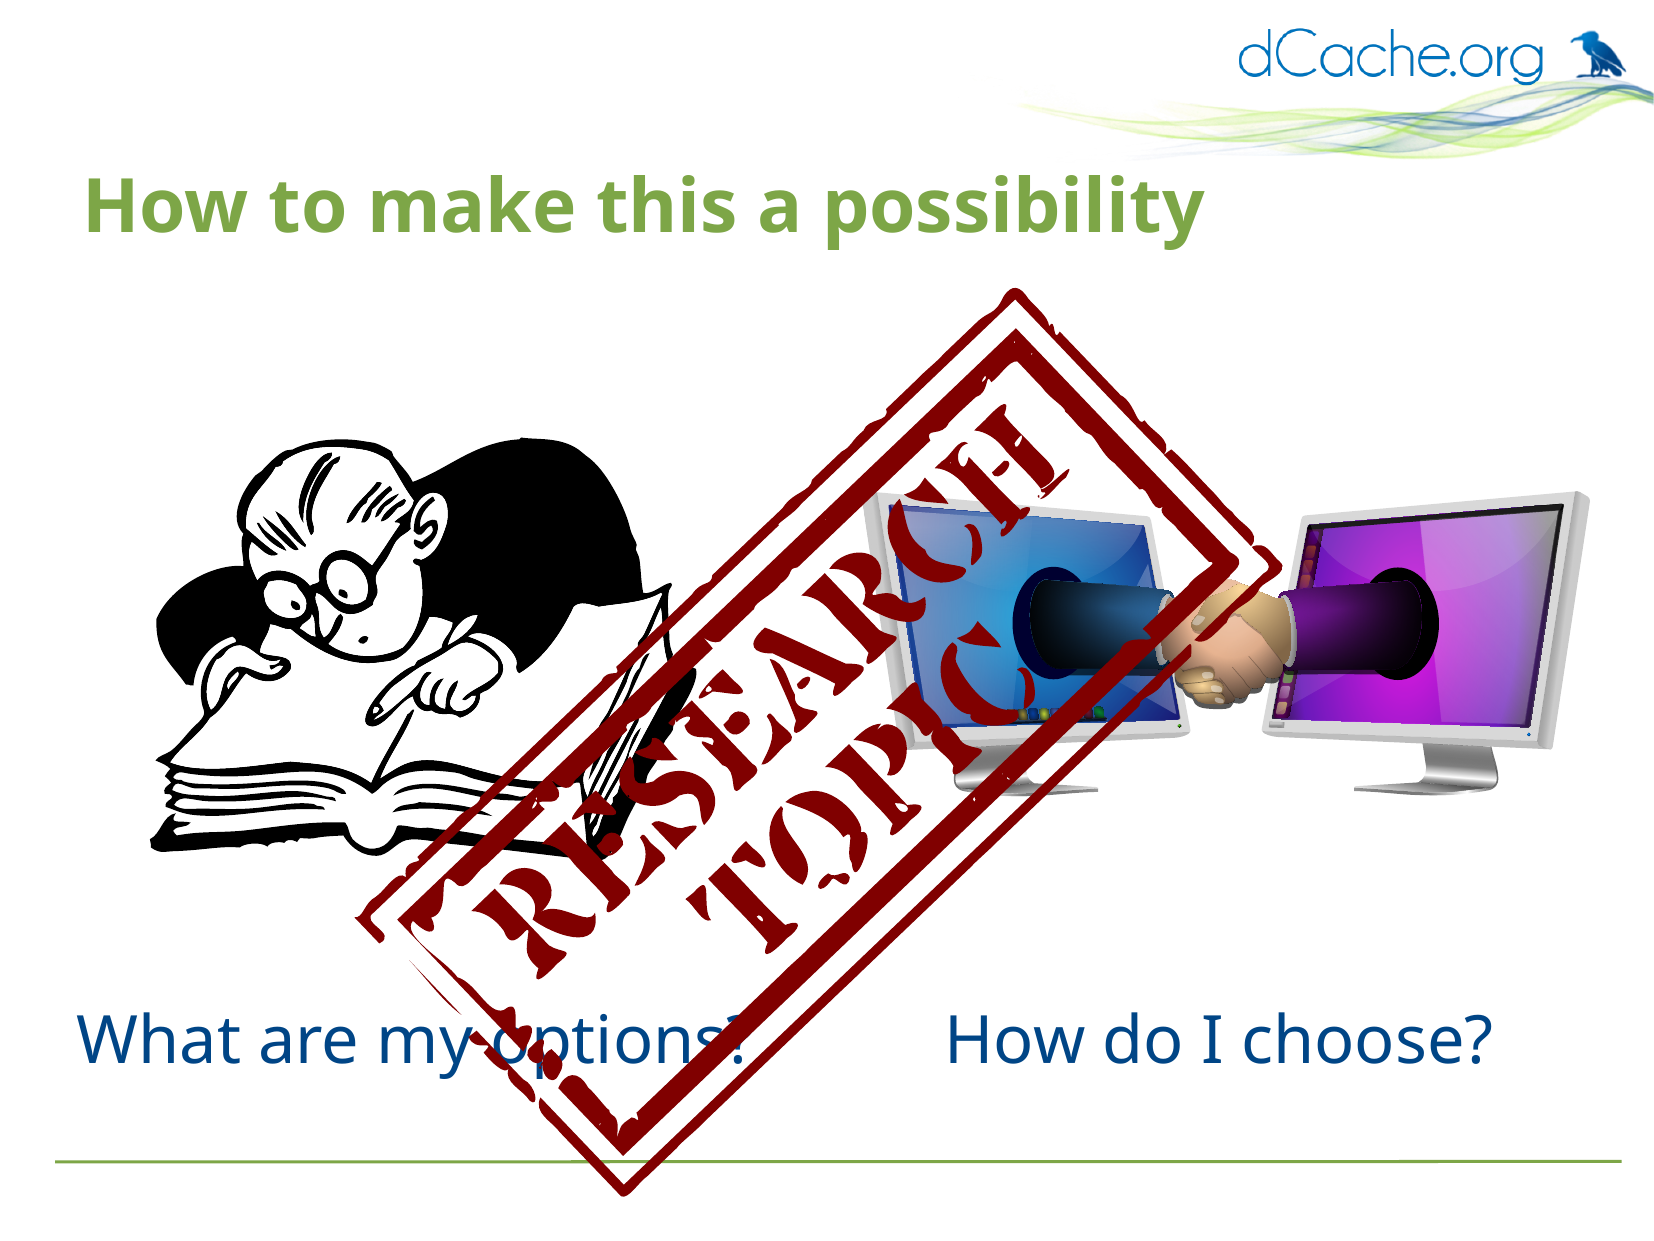

# How to make this a possibility
What are my options?
How do I choose?